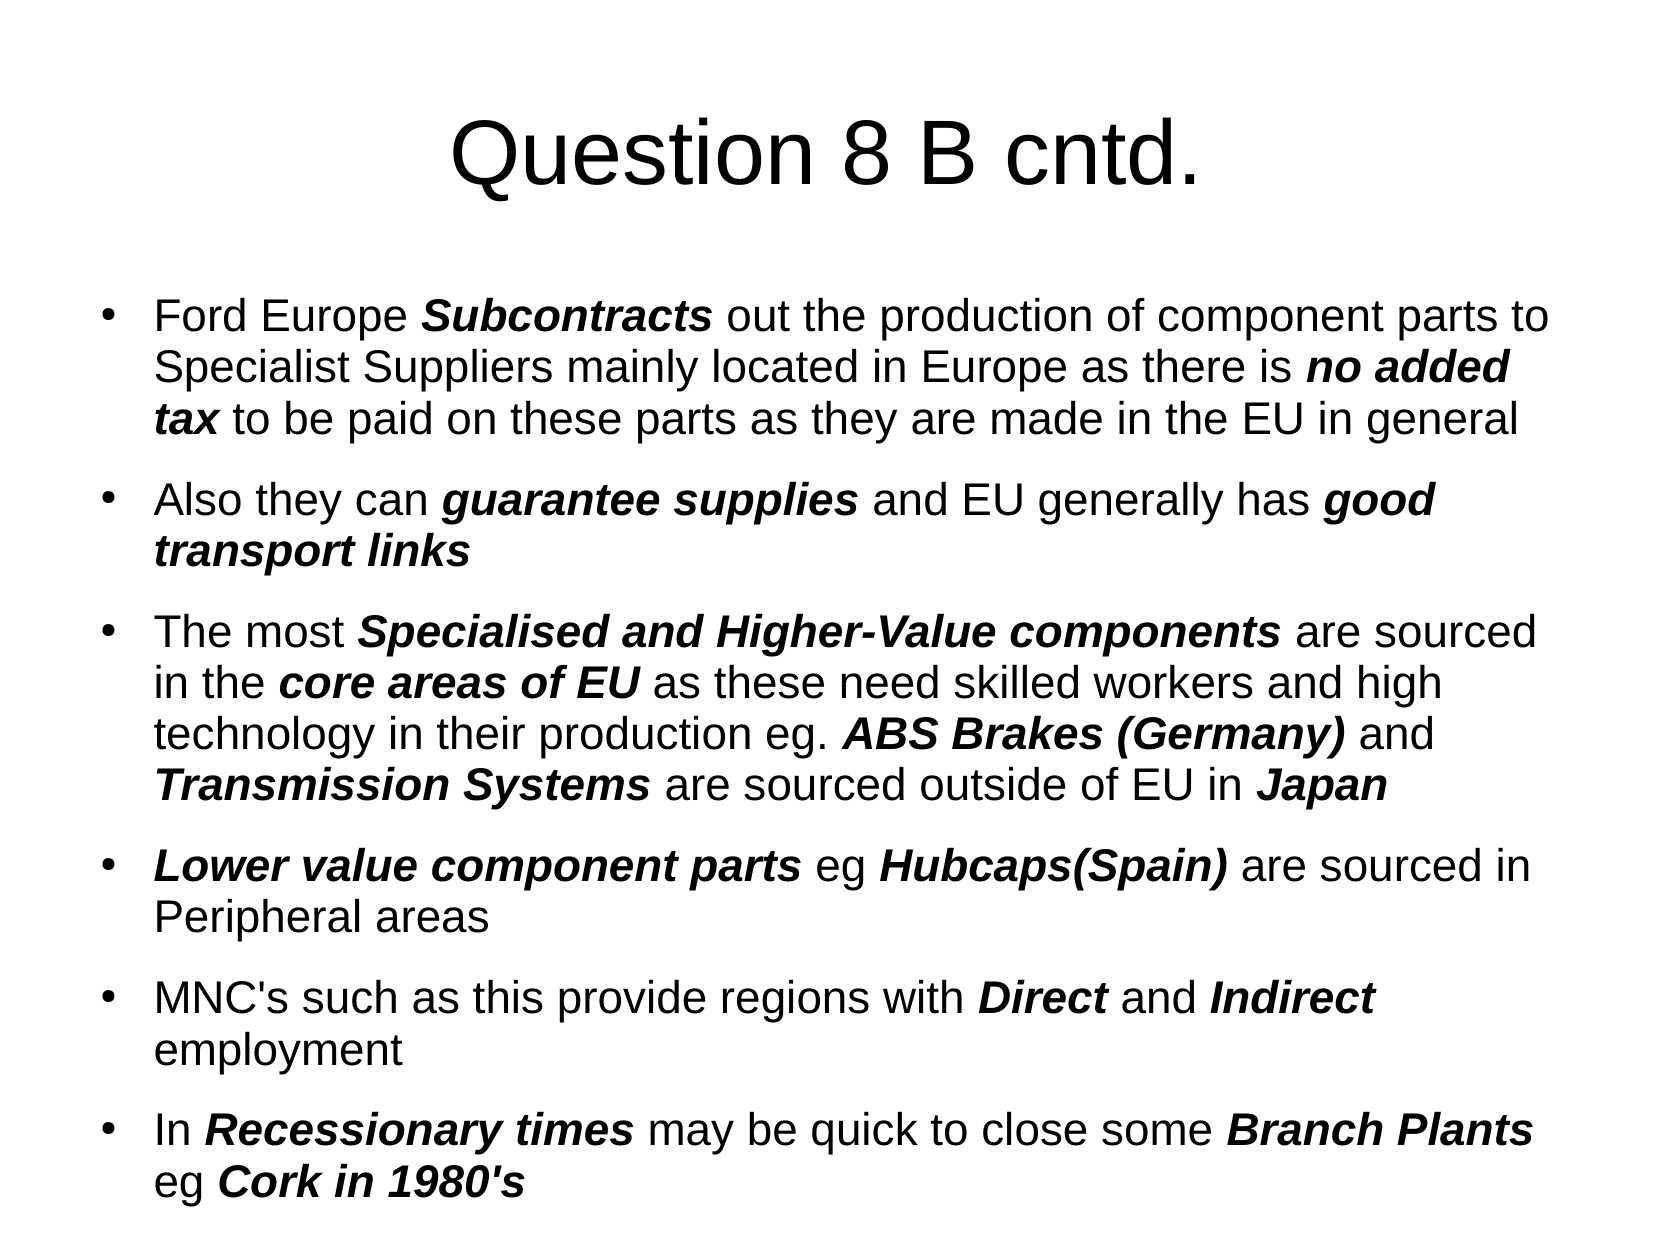

# Question 8 B cntd.
Ford Europe Subcontracts out the production of component parts to Specialist Suppliers mainly located in Europe as there is no added tax to be paid on these parts as they are made in the EU in general
Also they can guarantee supplies and EU generally has good transport links
The most Specialised and Higher-Value components are sourced in the core areas of EU as these need skilled workers and high technology in their production eg. ABS Brakes (Germany) and Transmission Systems are sourced outside of EU in Japan
Lower value component parts eg Hubcaps(Spain) are sourced in Peripheral areas
MNC's such as this provide regions with Direct and Indirect employment
In Recessionary times may be quick to close some Branch Plants eg Cork in 1980's